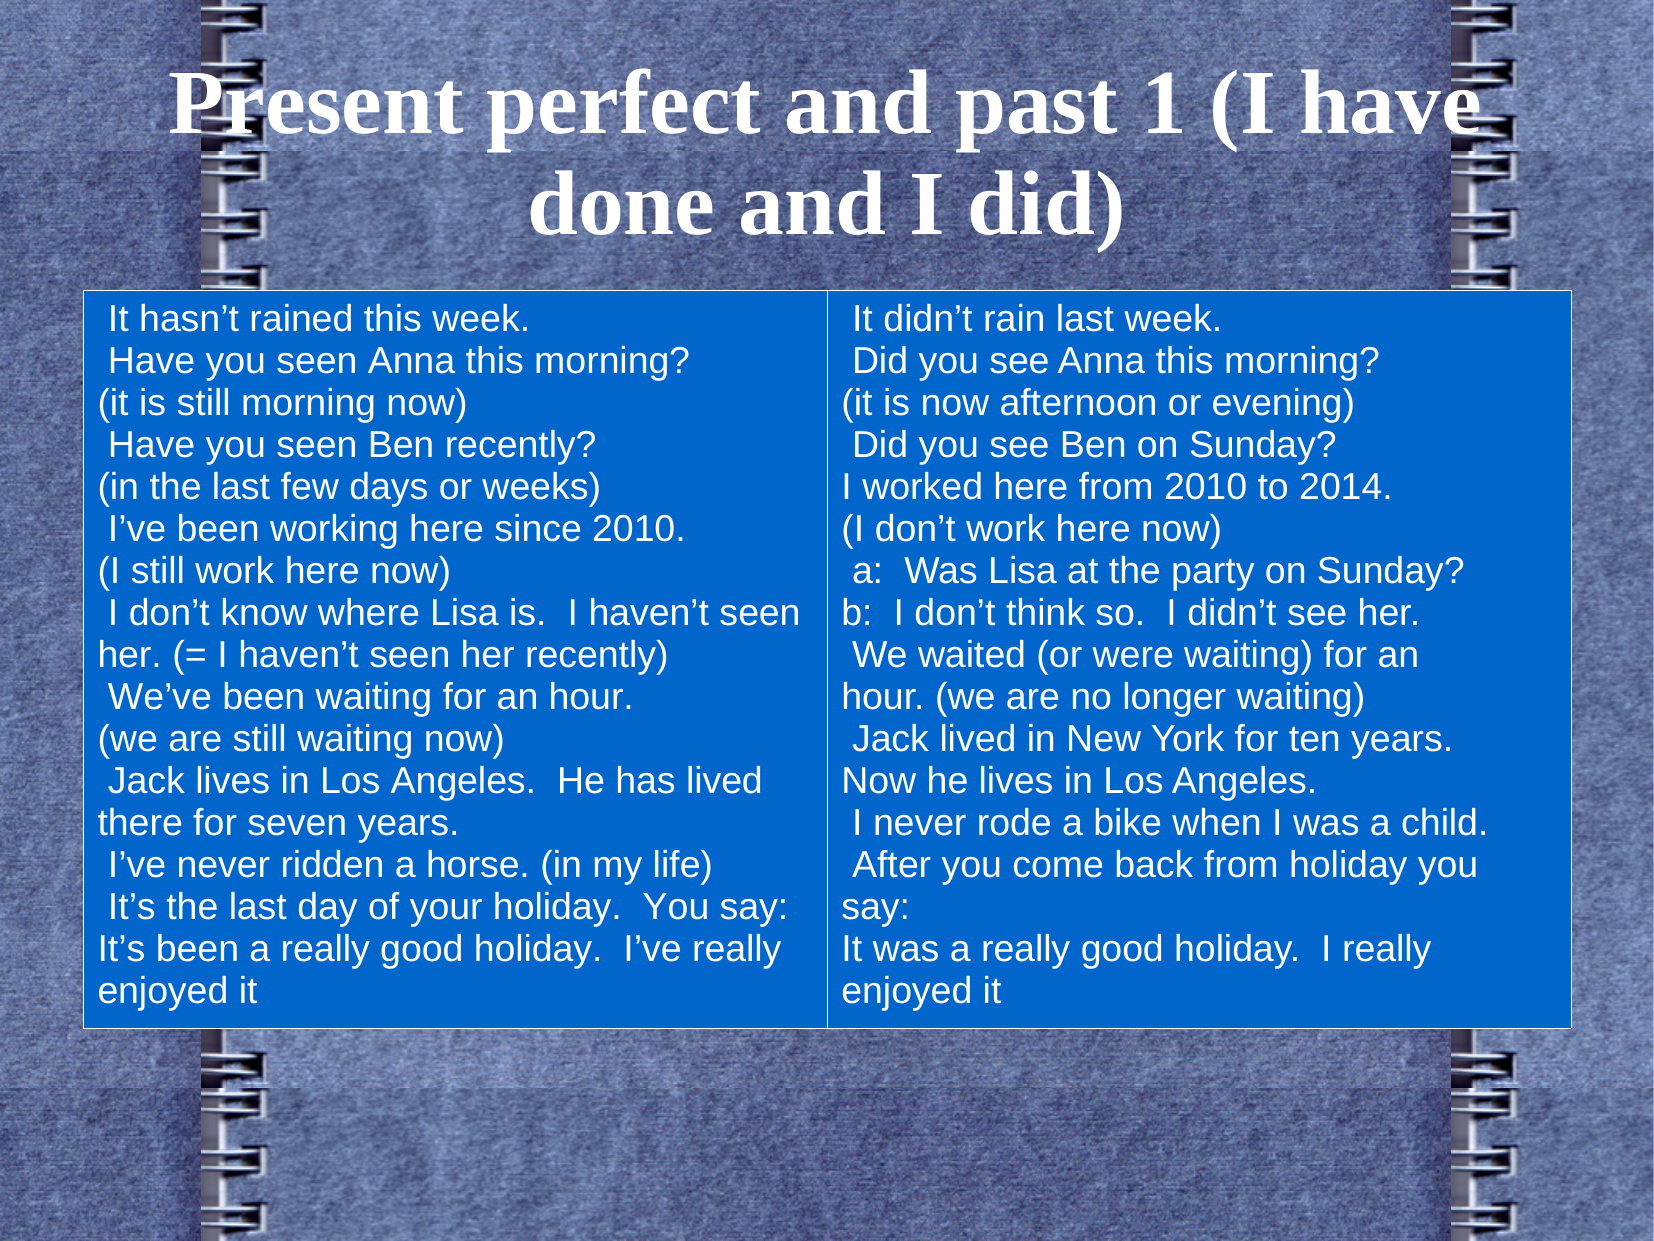

# Present perfect and past 1 (I have done and I did)
| It hasn’t rained this week. Have you seen Anna this morning? (it is still morning now) Have you seen Ben recently? (in the last few days or weeks) I’ve been working here since 2010. (I still work here now) I don’t know where Lisa is. I haven’t seen her. (= I haven’t seen her recently) We’ve been waiting for an hour. (we are still waiting now) Jack lives in Los Angeles. He has lived there for seven years. I’ve never ridden a horse. (in my life) It’s the last day of your holiday. You say: It’s been a really good holiday. I’ve really enjoyed it | It didn’t rain last week. Did you see Anna this morning? (it is now afternoon or evening) Did you see Ben on Sunday? I worked here from 2010 to 2014. (I don’t work here now) a: Was Lisa at the party on Sunday? b: I don’t think so. I didn’t see her. We waited (or were waiting) for an hour. (we are no longer waiting) Jack lived in New York for ten years. Now he lives in Los Angeles. I never rode a bike when I was a child. After you come back from holiday you say: It was a really good holiday. I really enjoyed it |
| --- | --- |